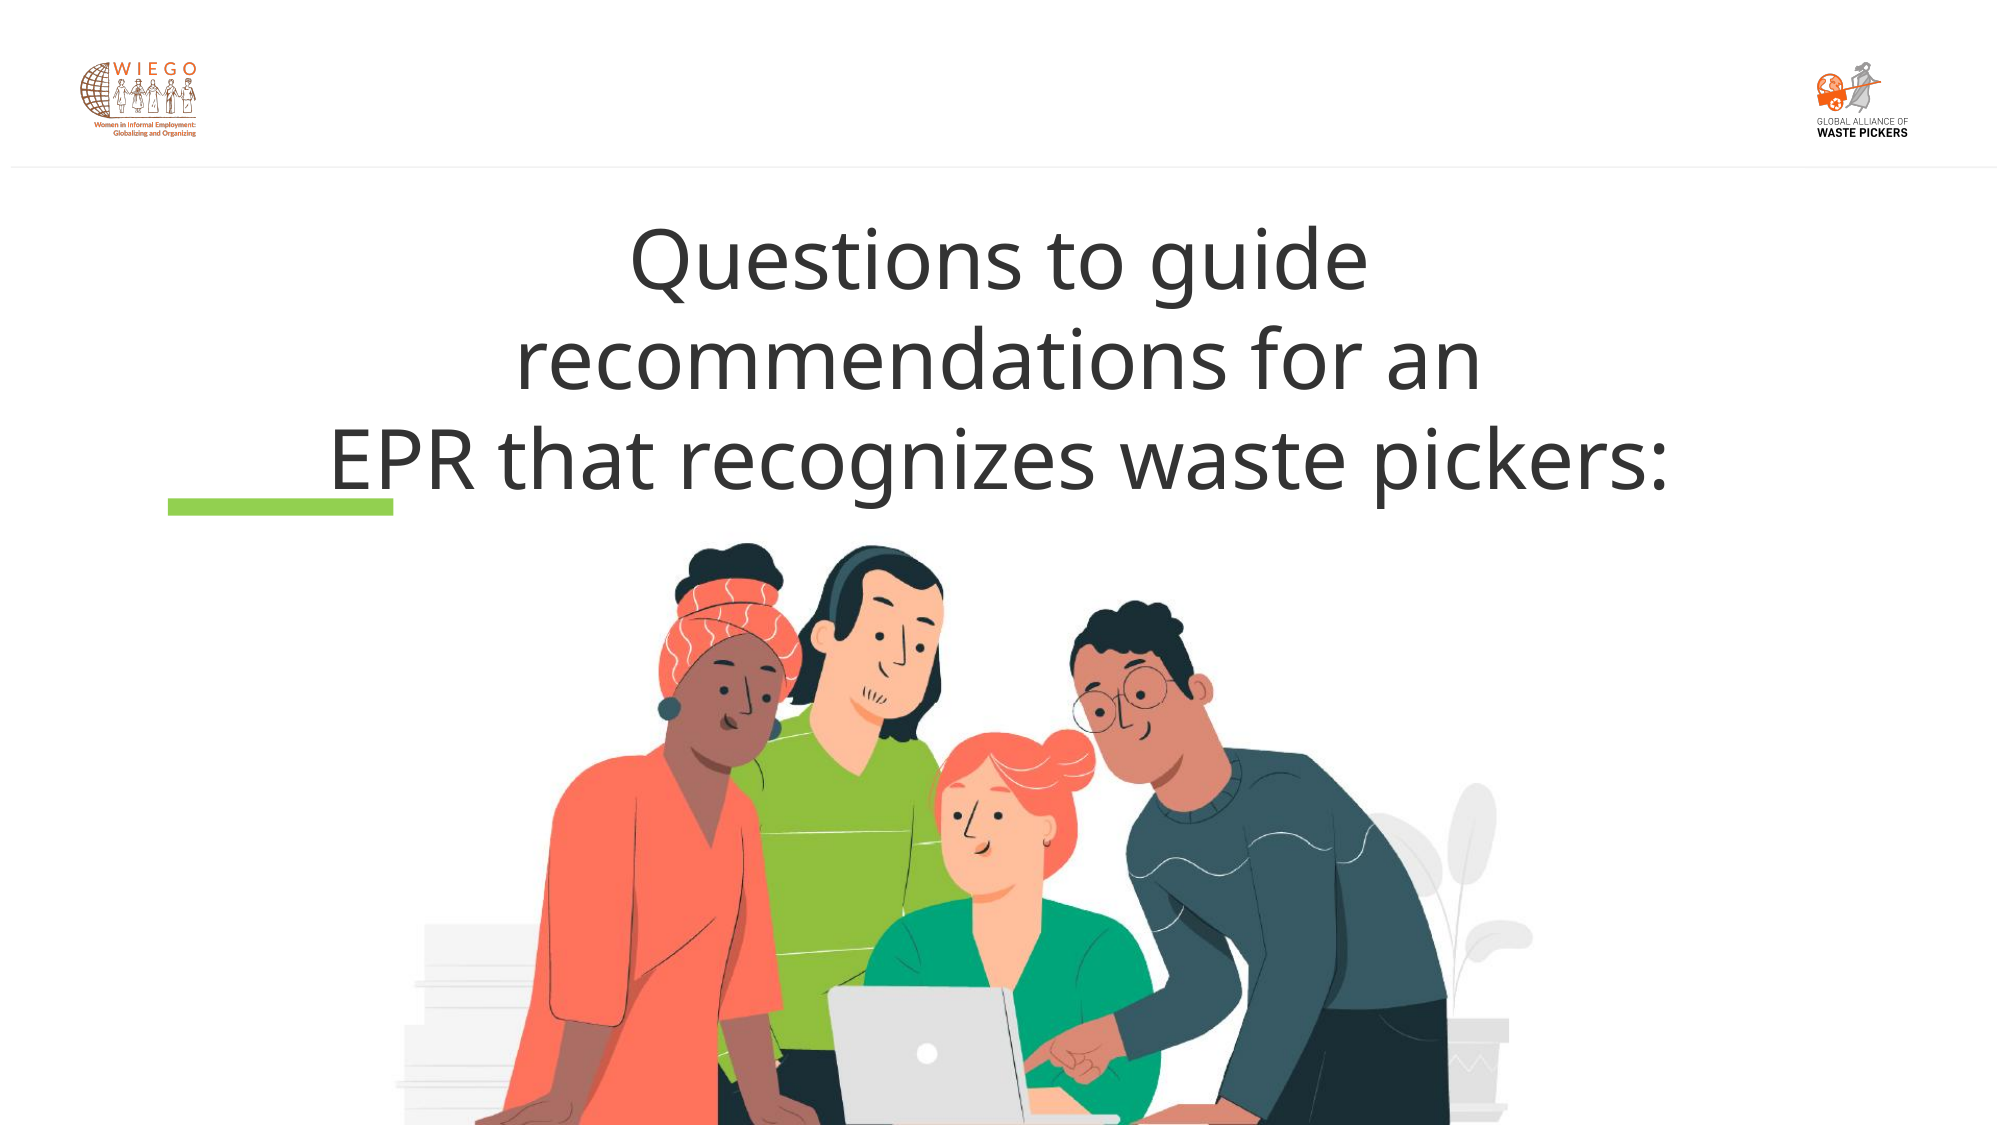

Questions to guide
recommendations for an
EPR that recognizes waste pickers: